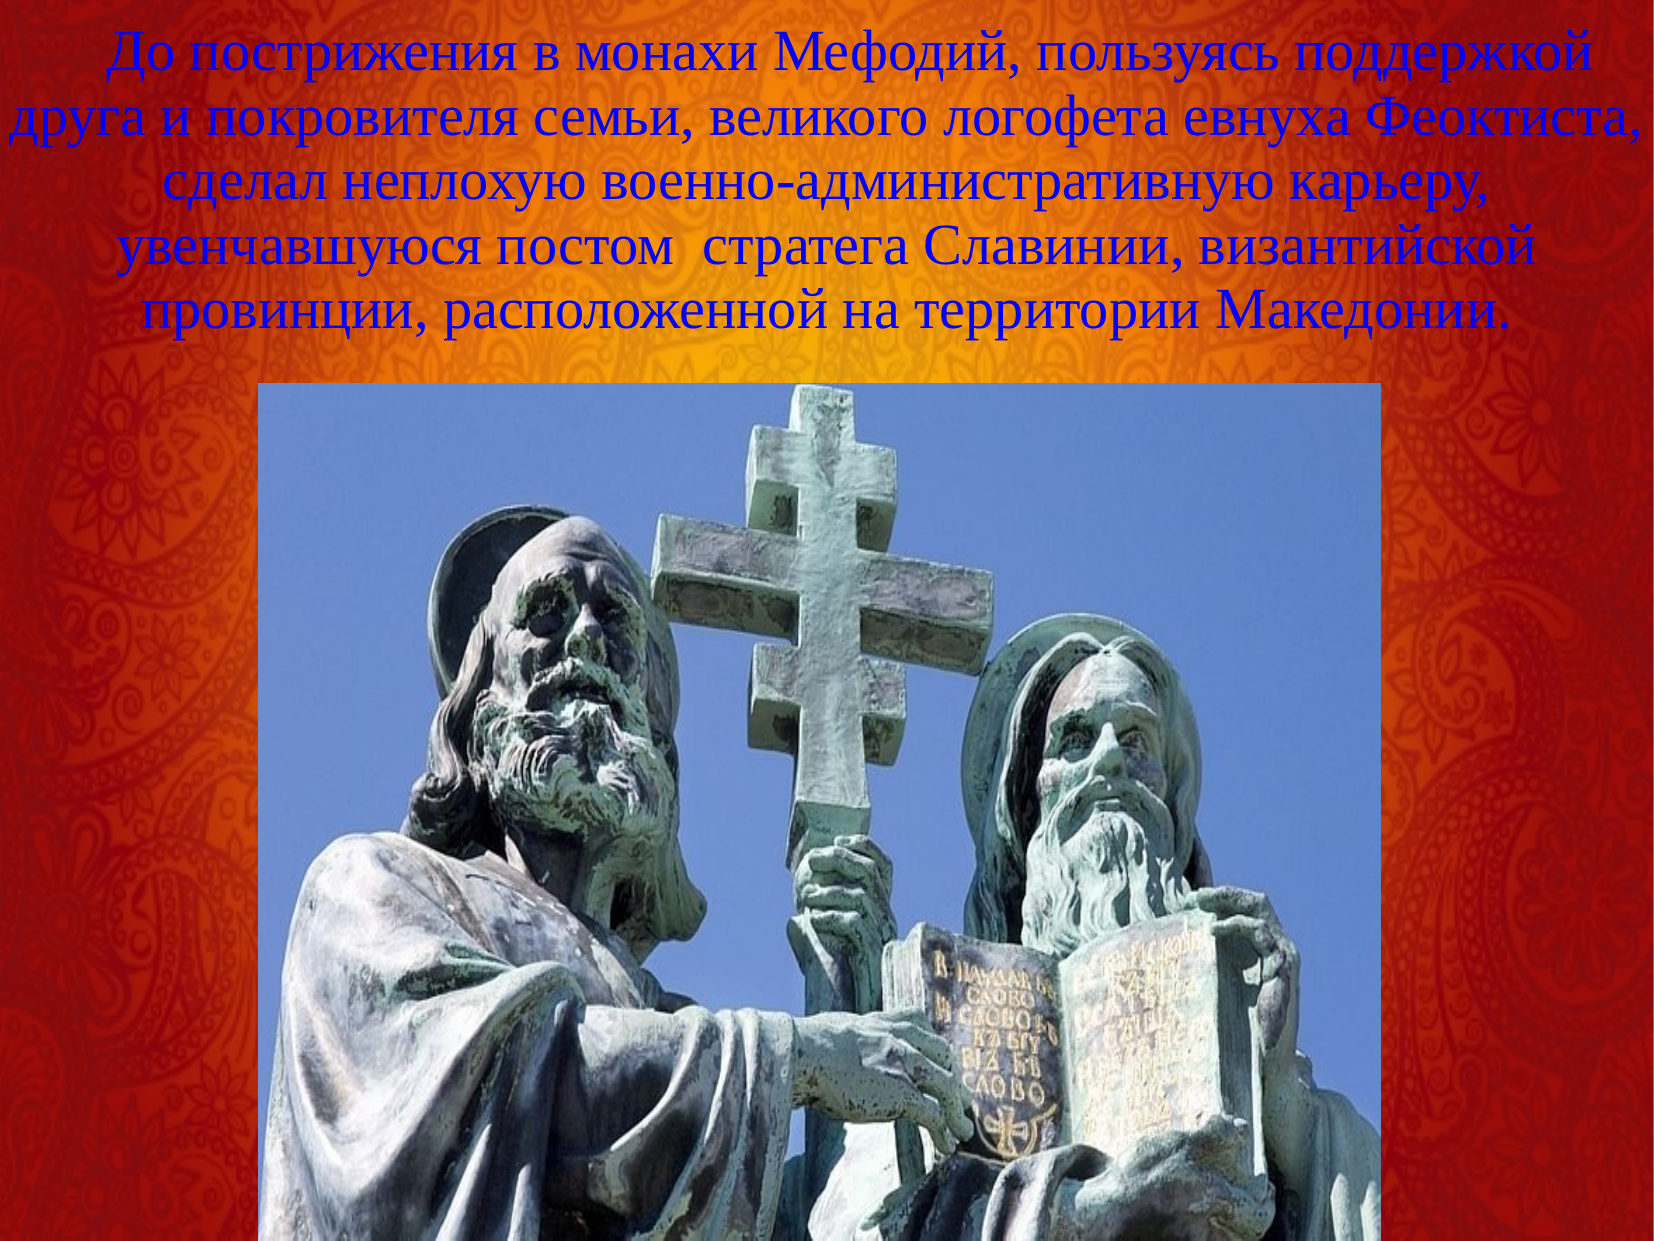

# До пострижения в монахи Мефодий, пользуясь поддержкой друга и покровителя семьи, великого логофета евнуха Феоктиста, сделал неплохую военно-административную карьеру, увенчавшуюся постом стратега Славинии, византийской провинции, расположенной на территории Македонии.